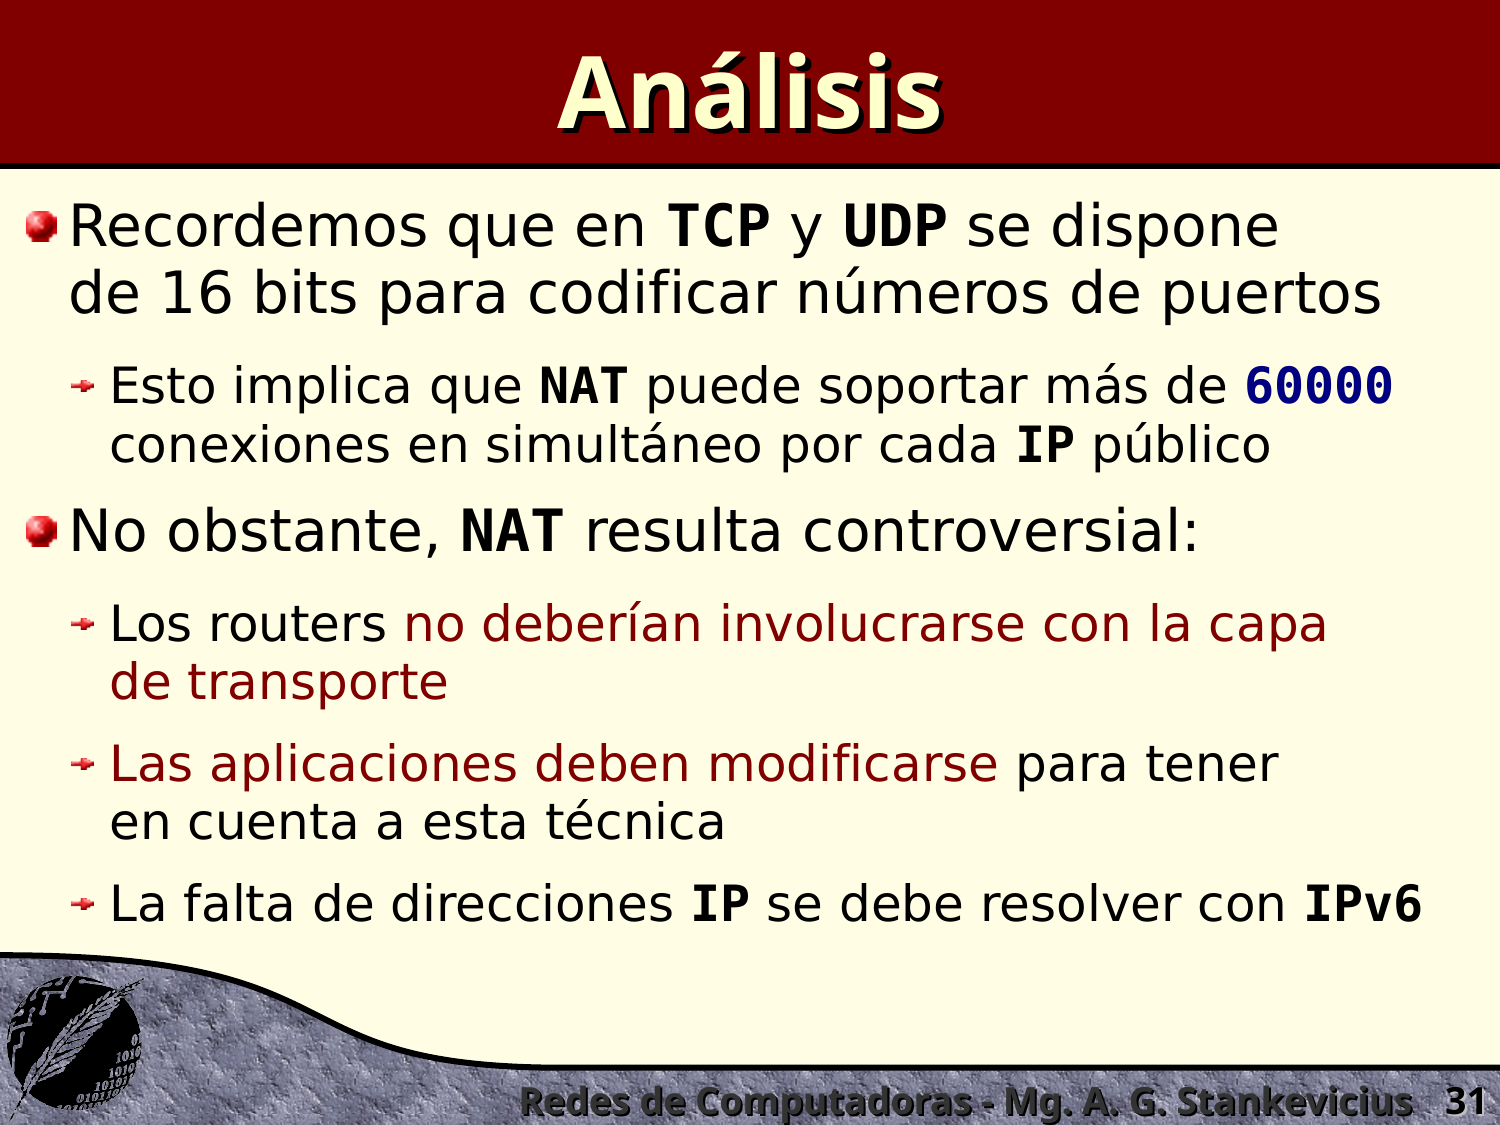

# Análisis
Recordemos que en TCP y UDP se dispone
de 16 bits para codificar números de puertos
Esto implica que NAT puede soportar más de 60000 conexiones en simultáneo por cada IP público
No obstante, NAT resulta controversial:
Los routers no deberían involucrarse con la capa
de transporte
Las aplicaciones deben modificarse para tener
en cuenta a esta técnica
La falta de direcciones IP se debe resolver con IPv6
31